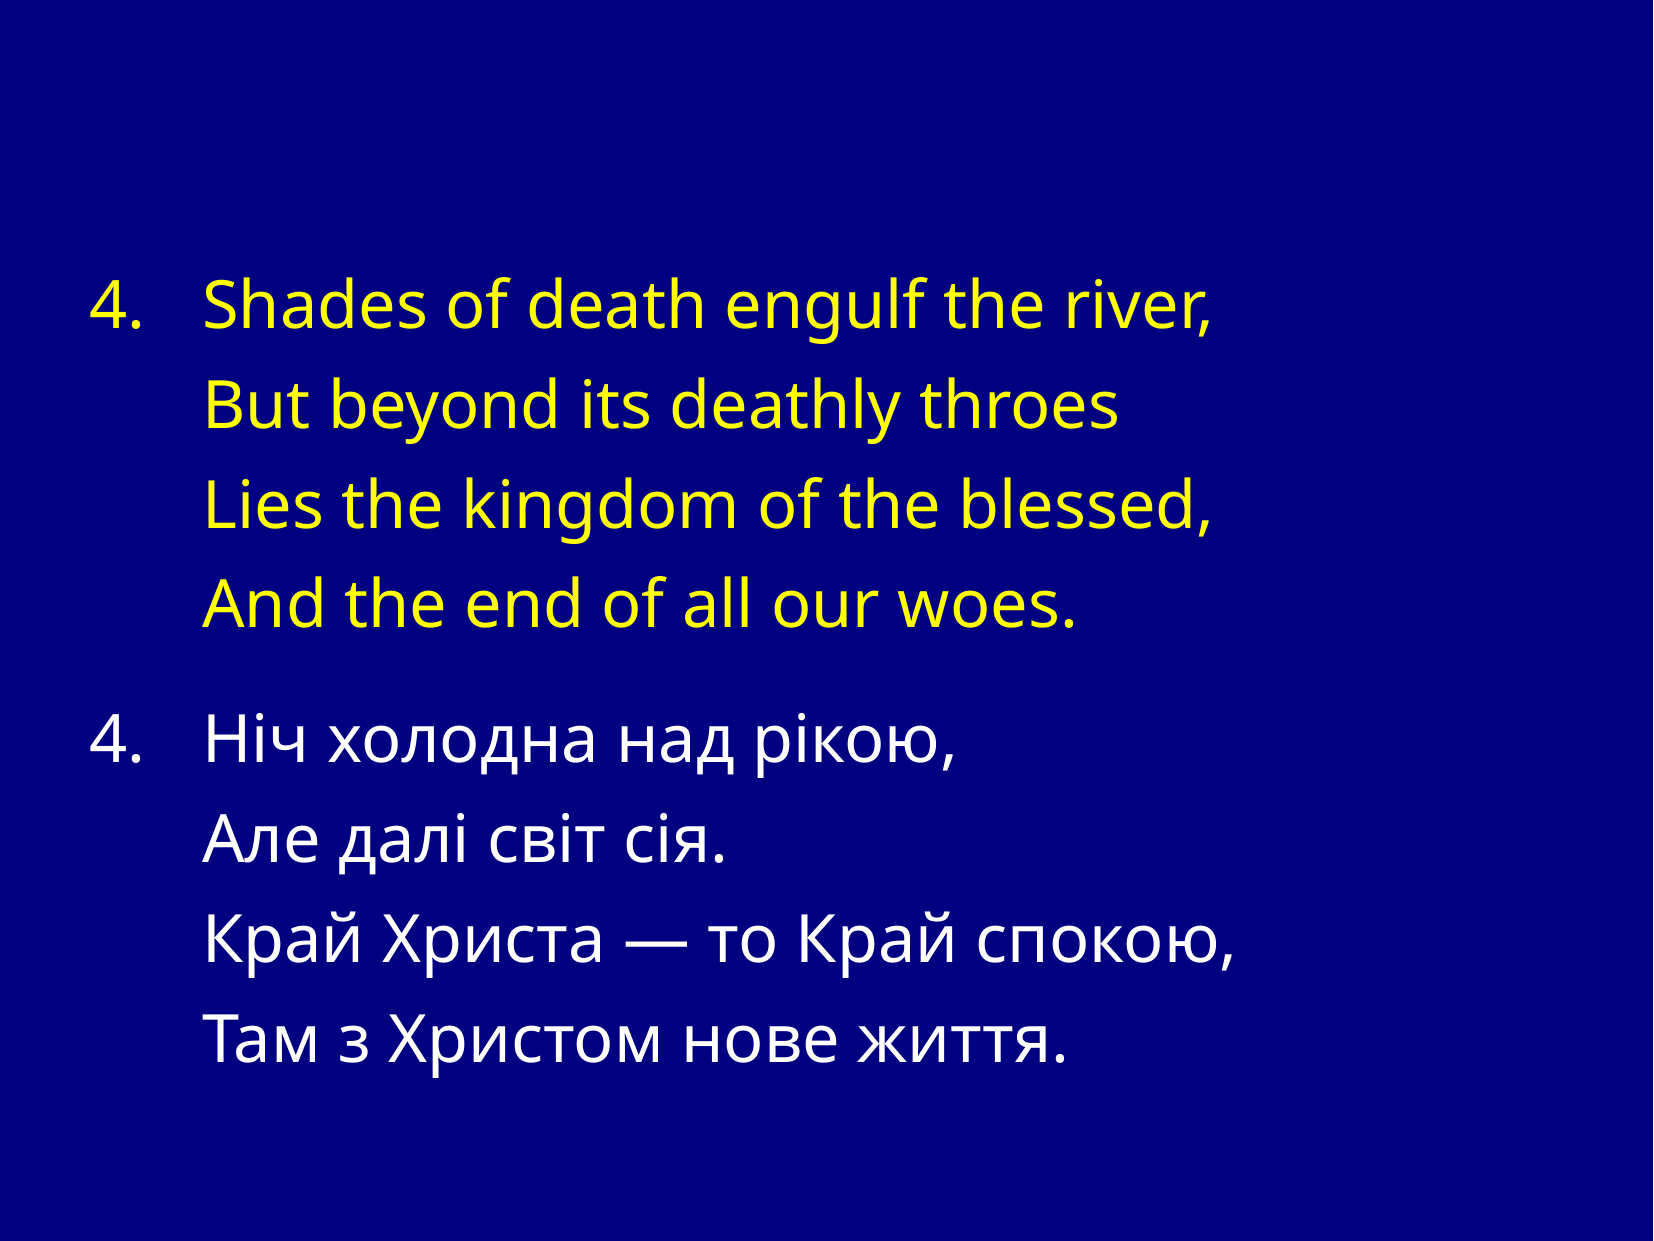

4.	Shades of death engulf the river,
	But beyond its deathly throes
	Lies the kingdom of the blessed,
	And the end of all our woes.
4.	Ніч холодна над рікою,
	Але далі світ сія.
	Край Христа ― то Край спокою,
	Там з Христом нове життя.